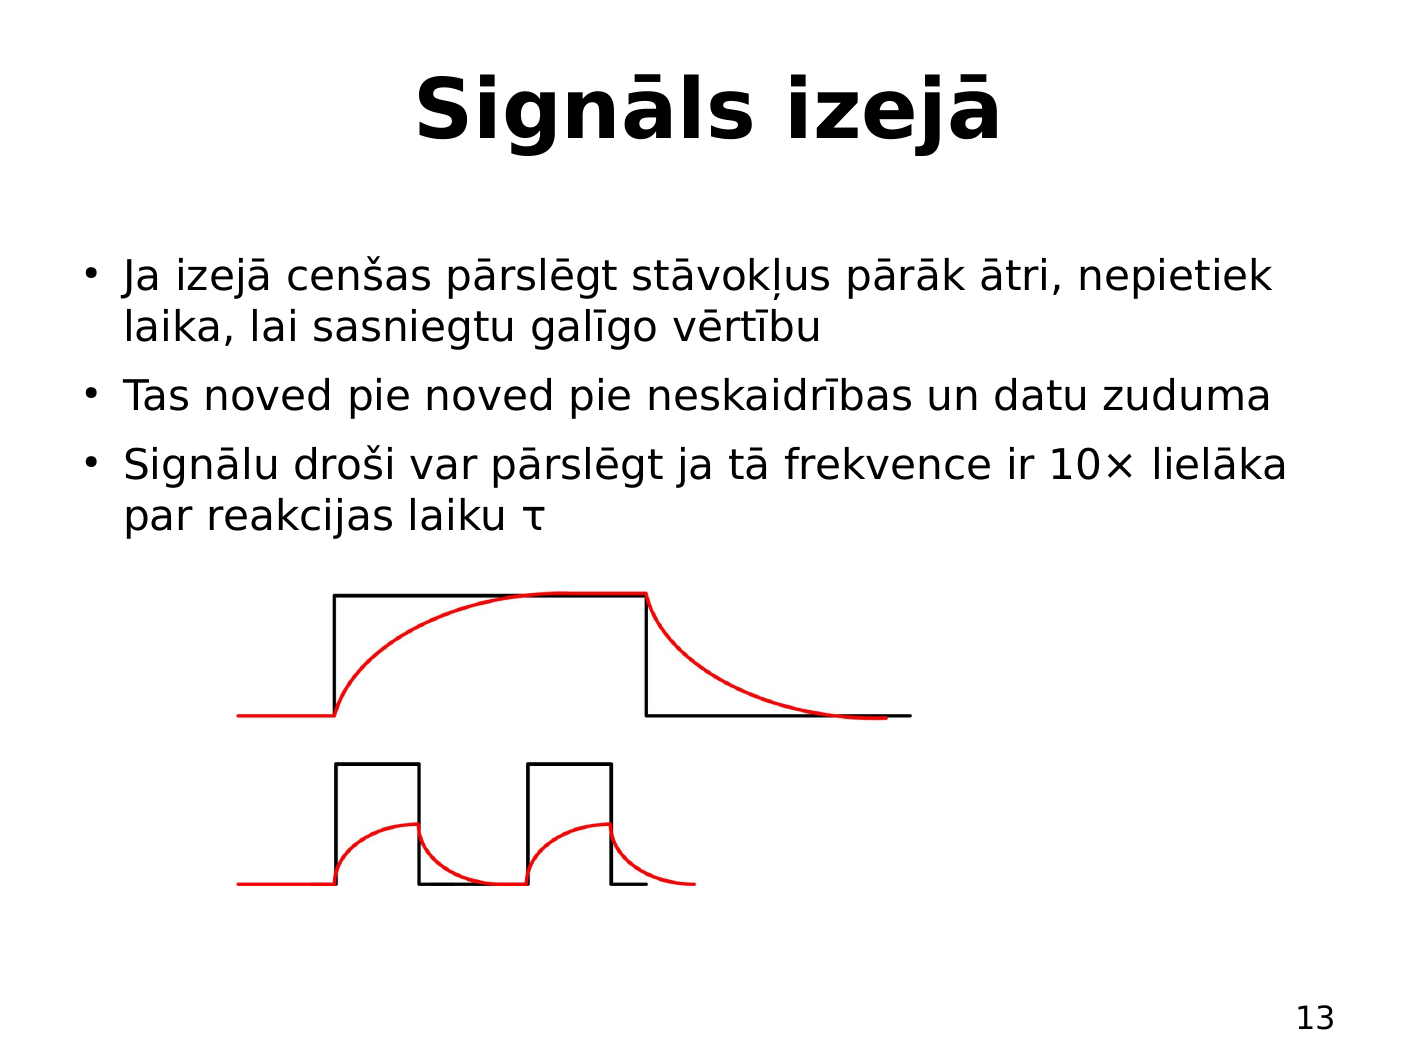

# Signāls izejā
Ja izejā cenšas pārslēgt stāvokļus pārāk ātri, nepietiek laika, lai sasniegtu galīgo vērtību
Tas noved pie noved pie neskaidrības un datu zuduma
Signālu droši var pārslēgt ja tā frekvence ir 10× lielāka par reakcijas laiku τ